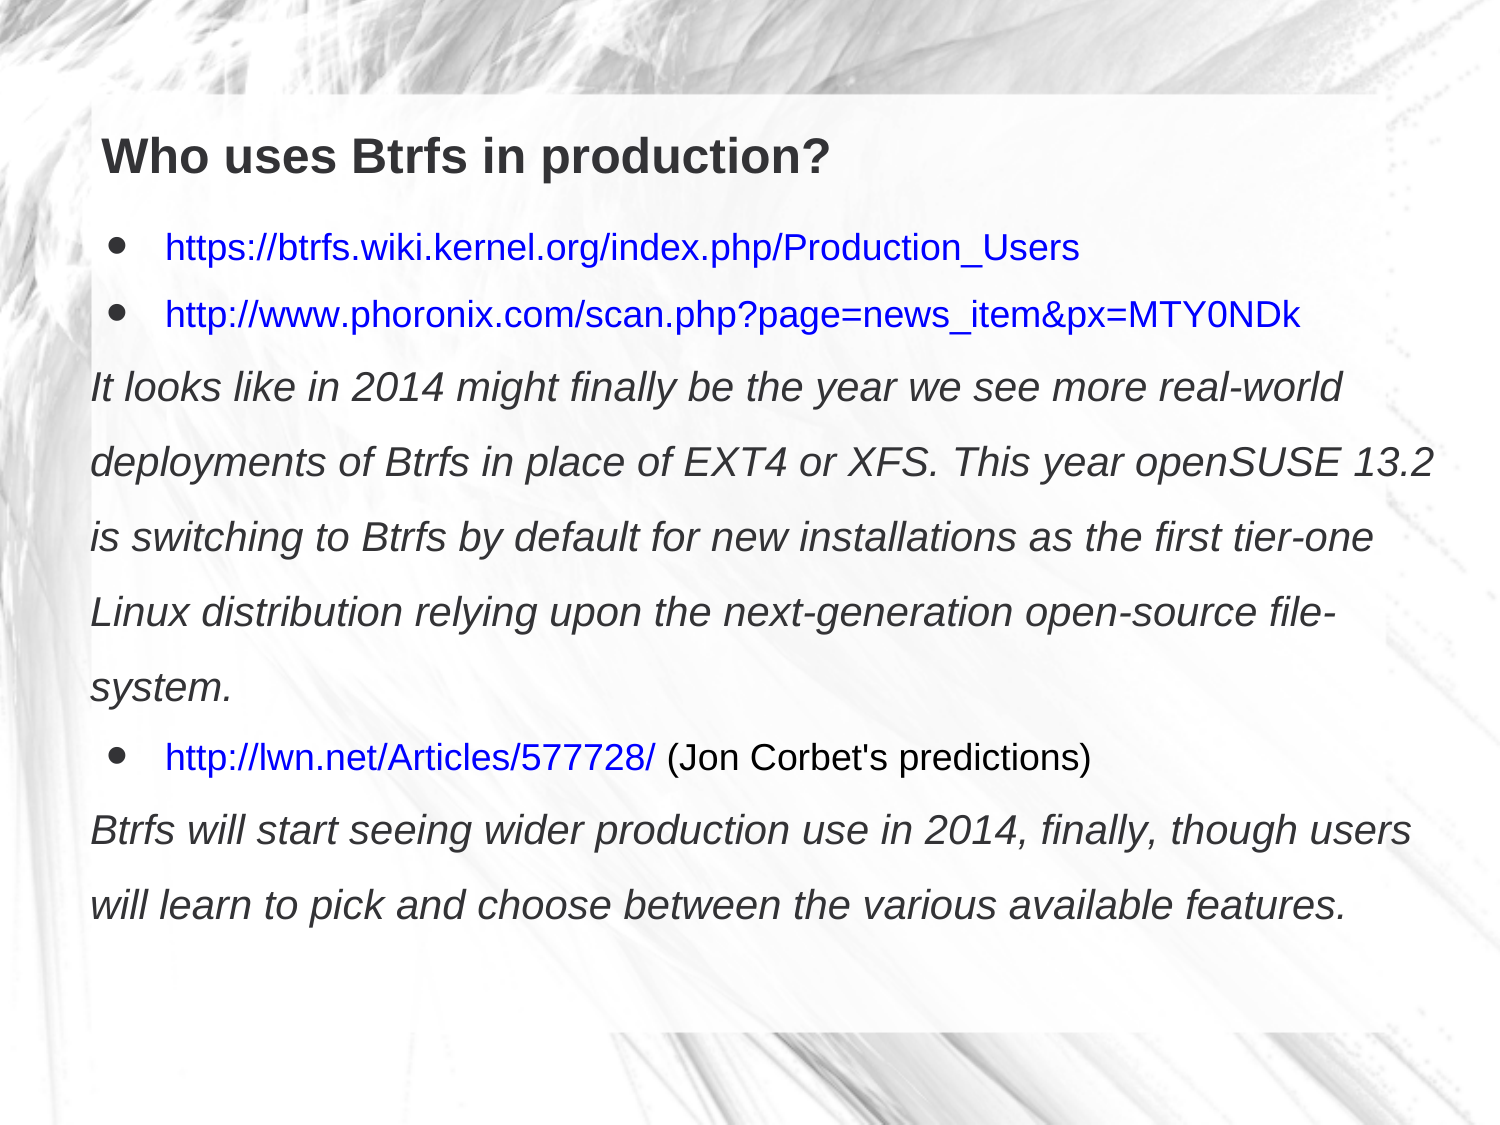

# Who uses Btrfs in production?
https://btrfs.wiki.kernel.org/index.php/Production_Users
http://www.phoronix.com/scan.php?page=news_item&px=MTY0NDk
It looks like in 2014 might finally be the year we see more real-world deployments of Btrfs in place of EXT4 or XFS. This year openSUSE 13.2 is switching to Btrfs by default for new installations as the first tier-one Linux distribution relying upon the next-generation open-source file-system.
http://lwn.net/Articles/577728/ (Jon Corbet's predictions)
Btrfs will start seeing wider production use in 2014, finally, though users will learn to pick and choose between the various available features.